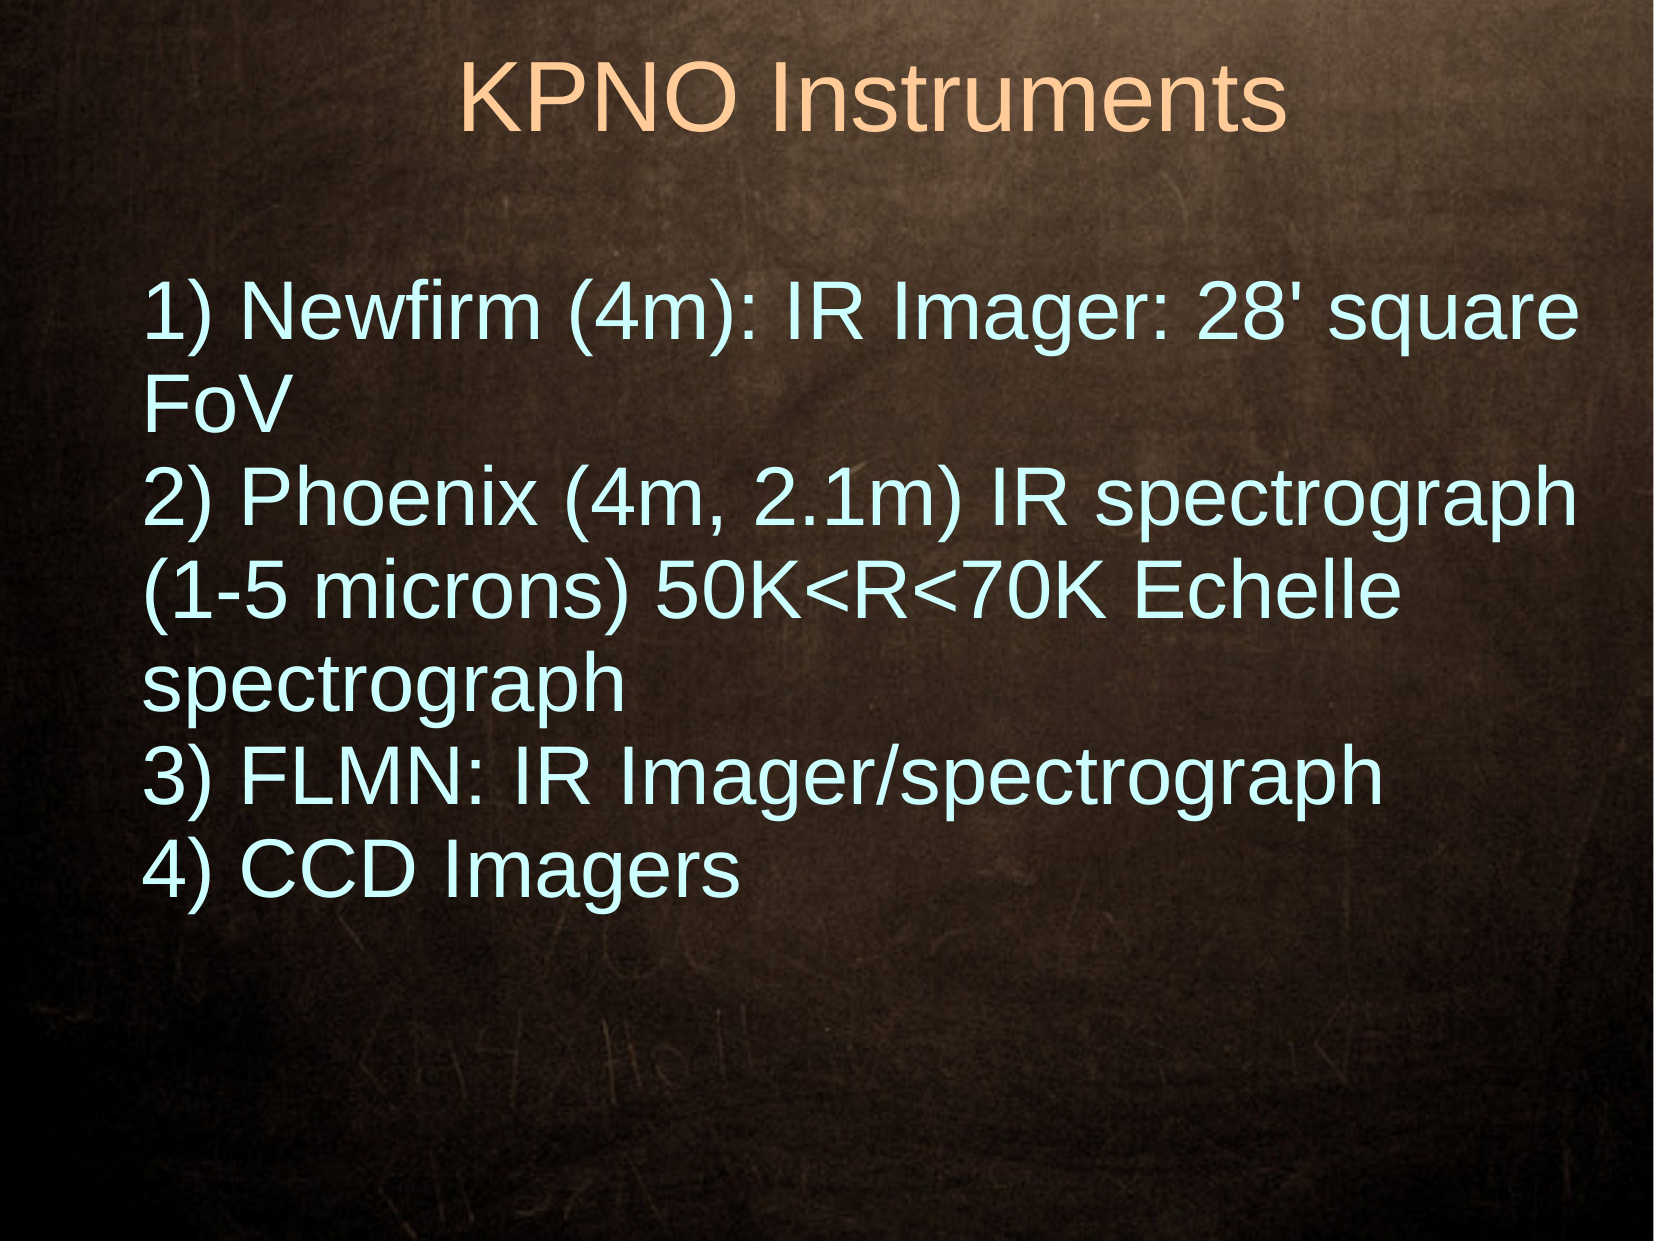

KPNO Instruments
1) Newfirm (4m): IR Imager: 28' square FoV
2) Phoenix (4m, 2.1m) IR spectrograph (1-5 microns) 50K<R<70K Echelle spectrograph
3) FLMN: IR Imager/spectrograph
4) CCD Imagers